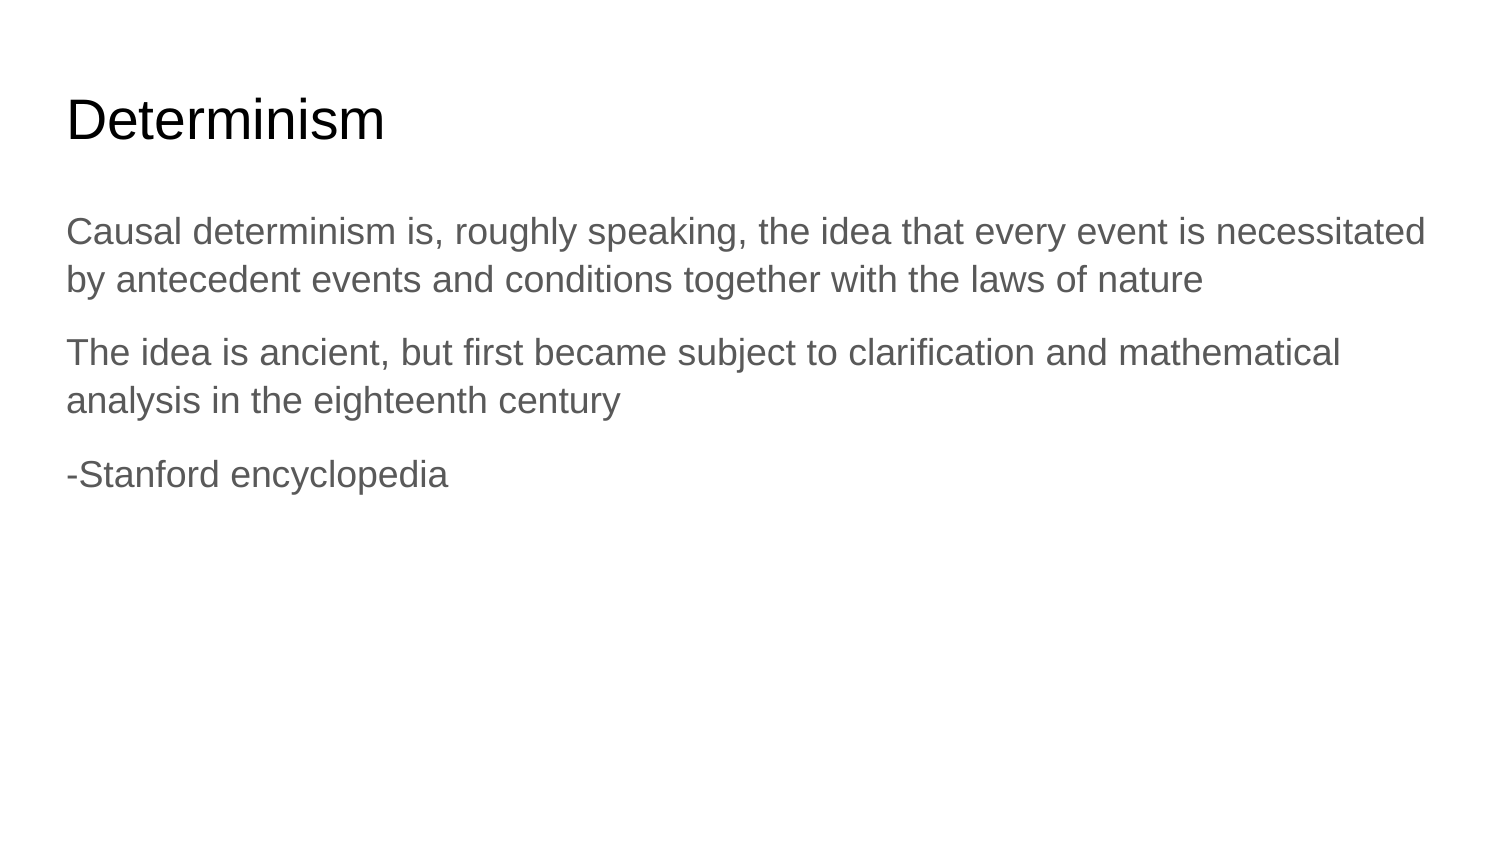

# Determinism
Causal determinism is, roughly speaking, the idea that every event is necessitated by antecedent events and conditions together with the laws of nature
The idea is ancient, but first became subject to clarification and mathematical analysis in the eighteenth century
-Stanford encyclopedia